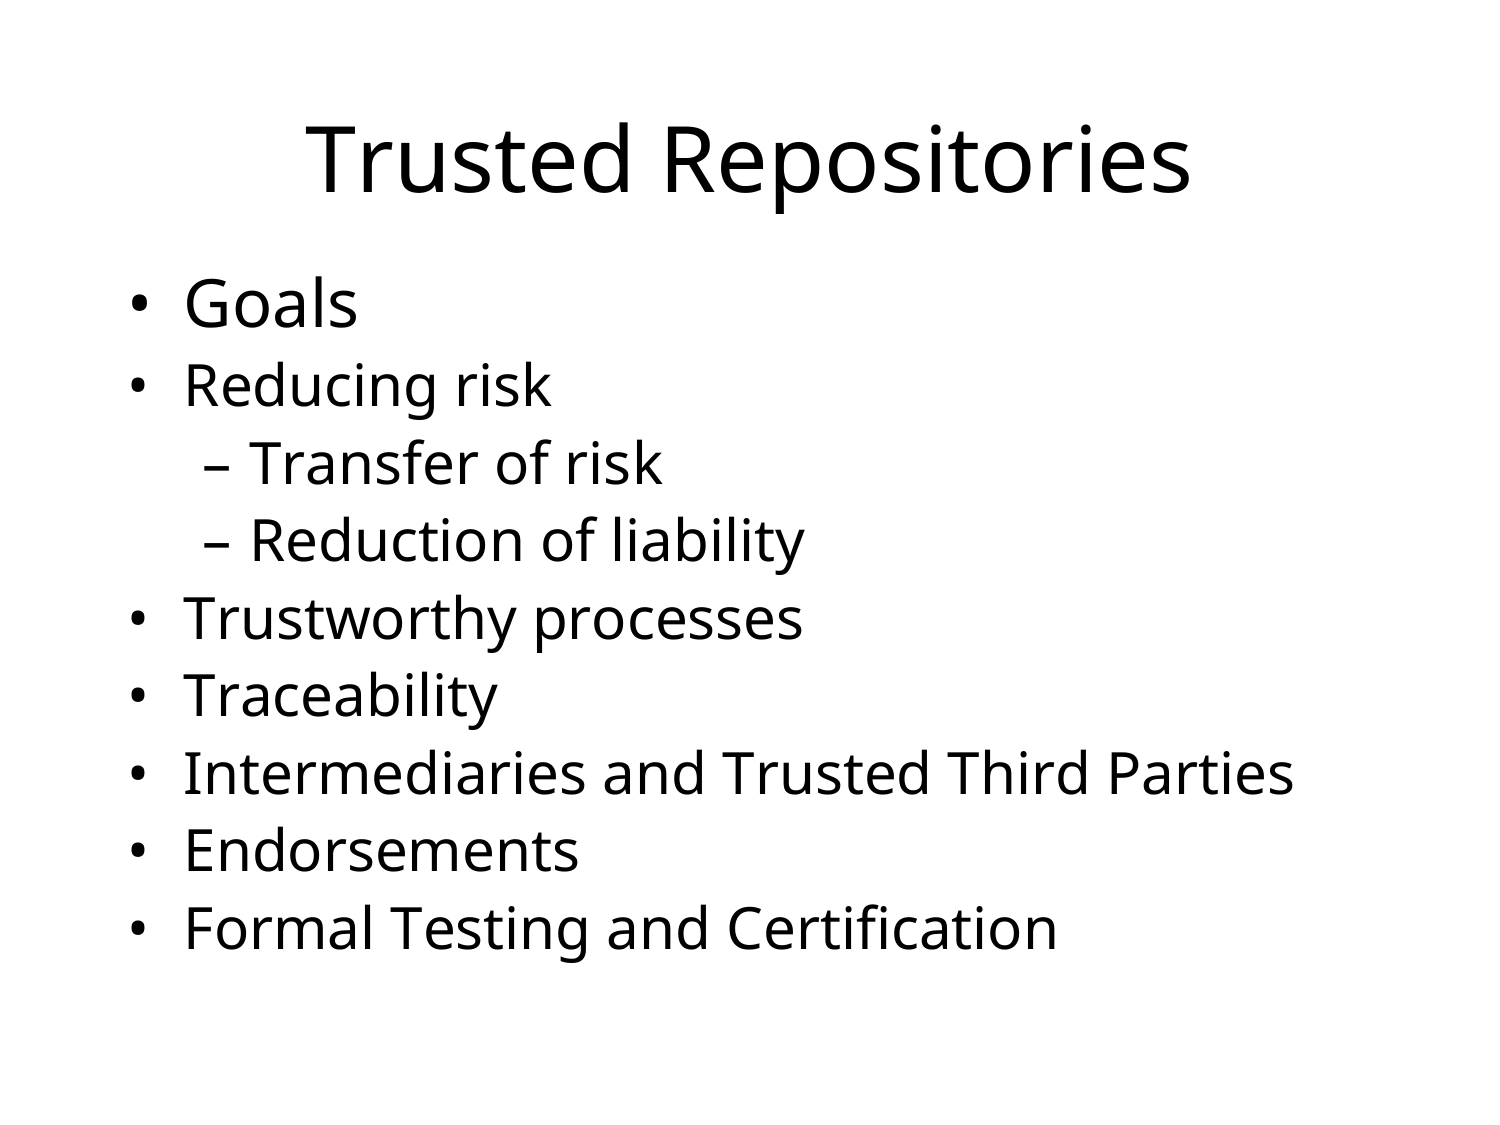

# Trusted Repositories
Goals
Reducing risk
Transfer of risk
Reduction of liability
Trustworthy processes
Traceability
Intermediaries and Trusted Third Parties
Endorsements
Formal Testing and Certification